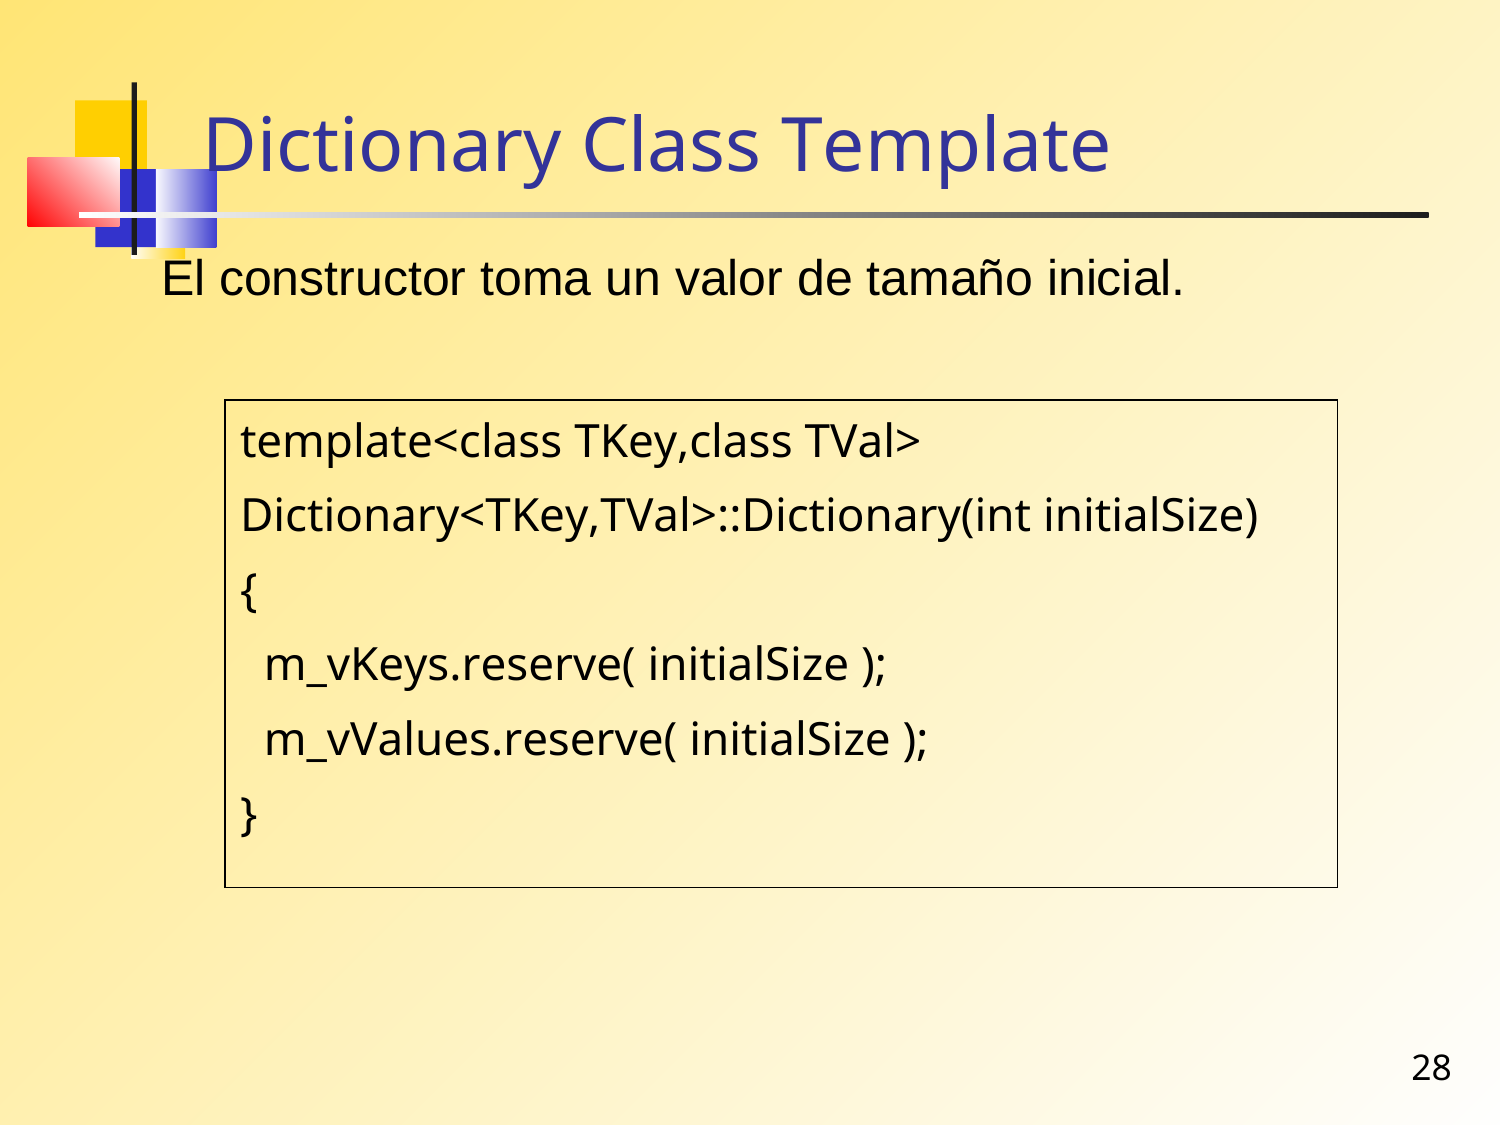

# Dictionary Class Template
El constructor toma un valor de tamaño inicial.
template<class TKey,class TVal>
Dictionary<TKey,TVal>::Dictionary(int initialSize)‏
{
 m_vKeys.reserve( initialSize );
 m_vValues.reserve( initialSize );
}
28